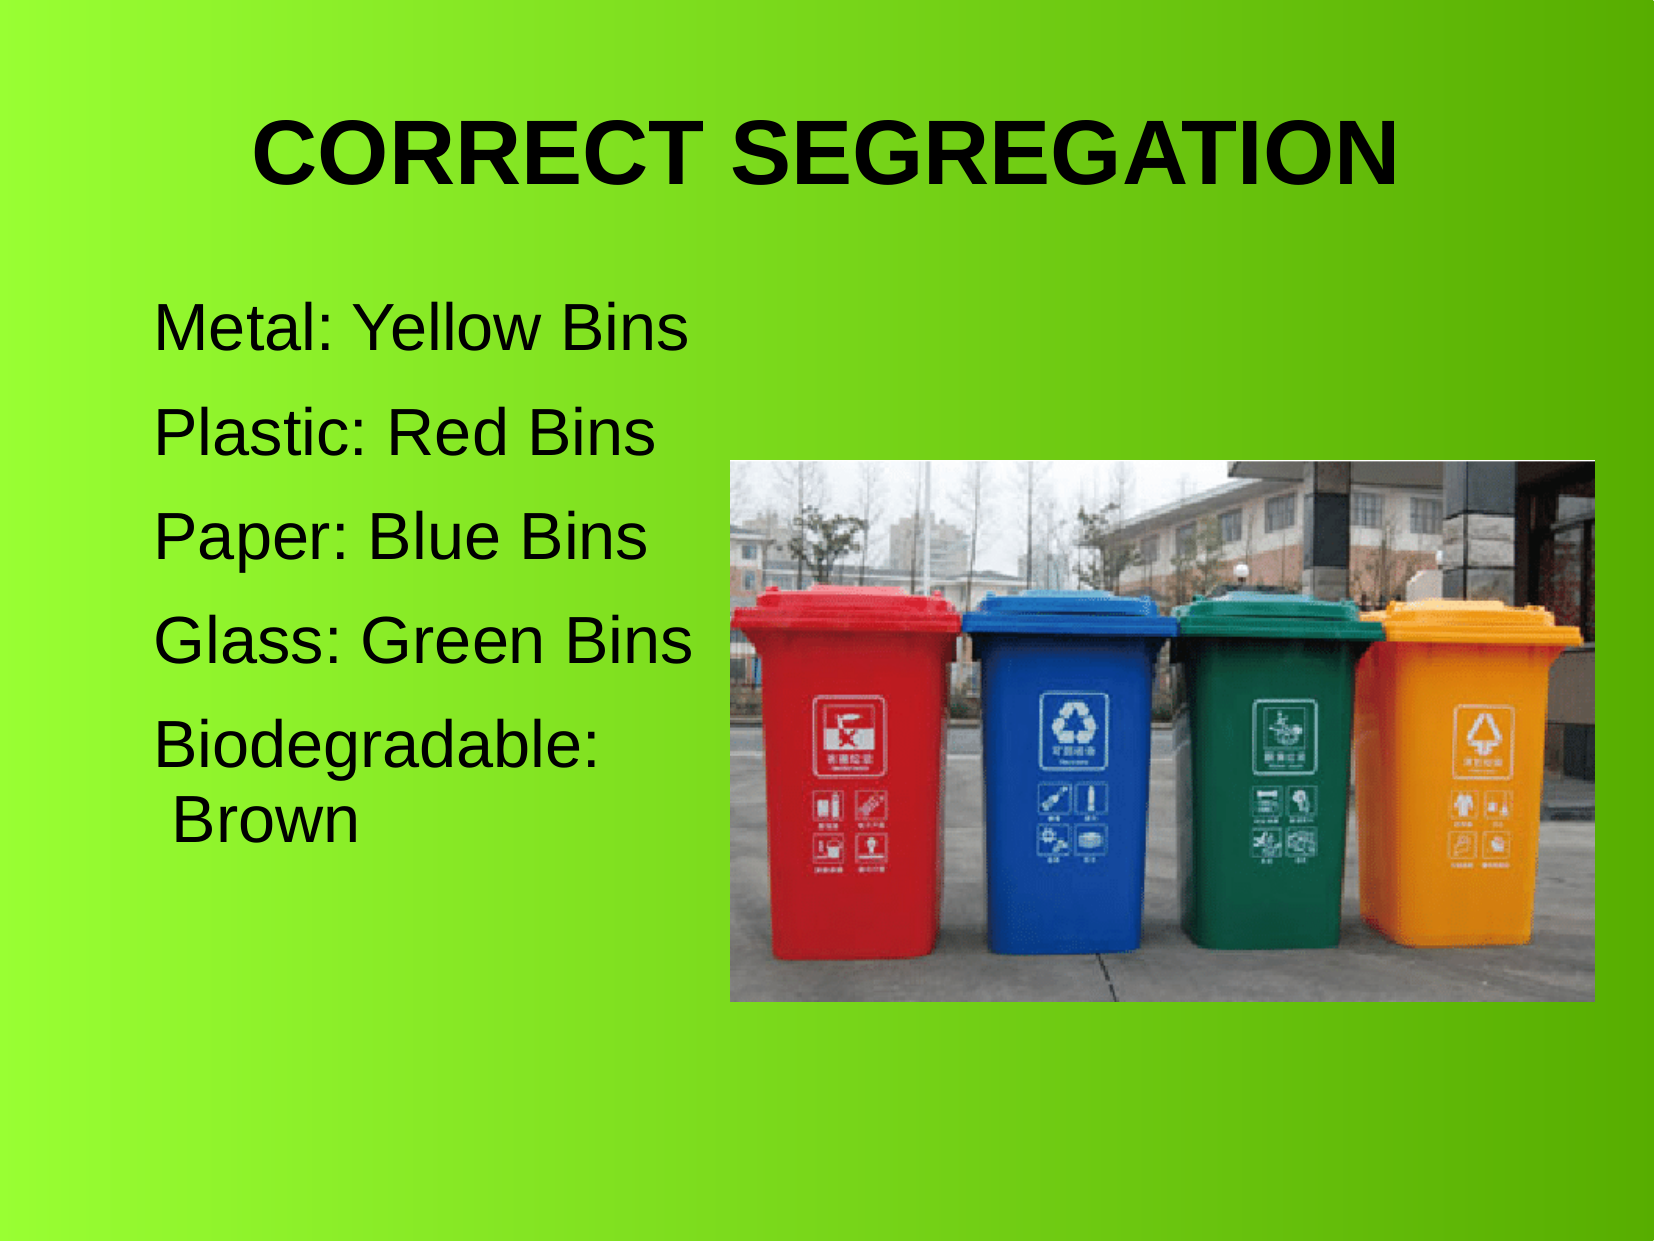

# CORRECT SEGREGATION
Metal: Yellow Bins
Plastic: Red Bins
Paper: Blue Bins
Glass: Green Bins
Biodegradable: Brown